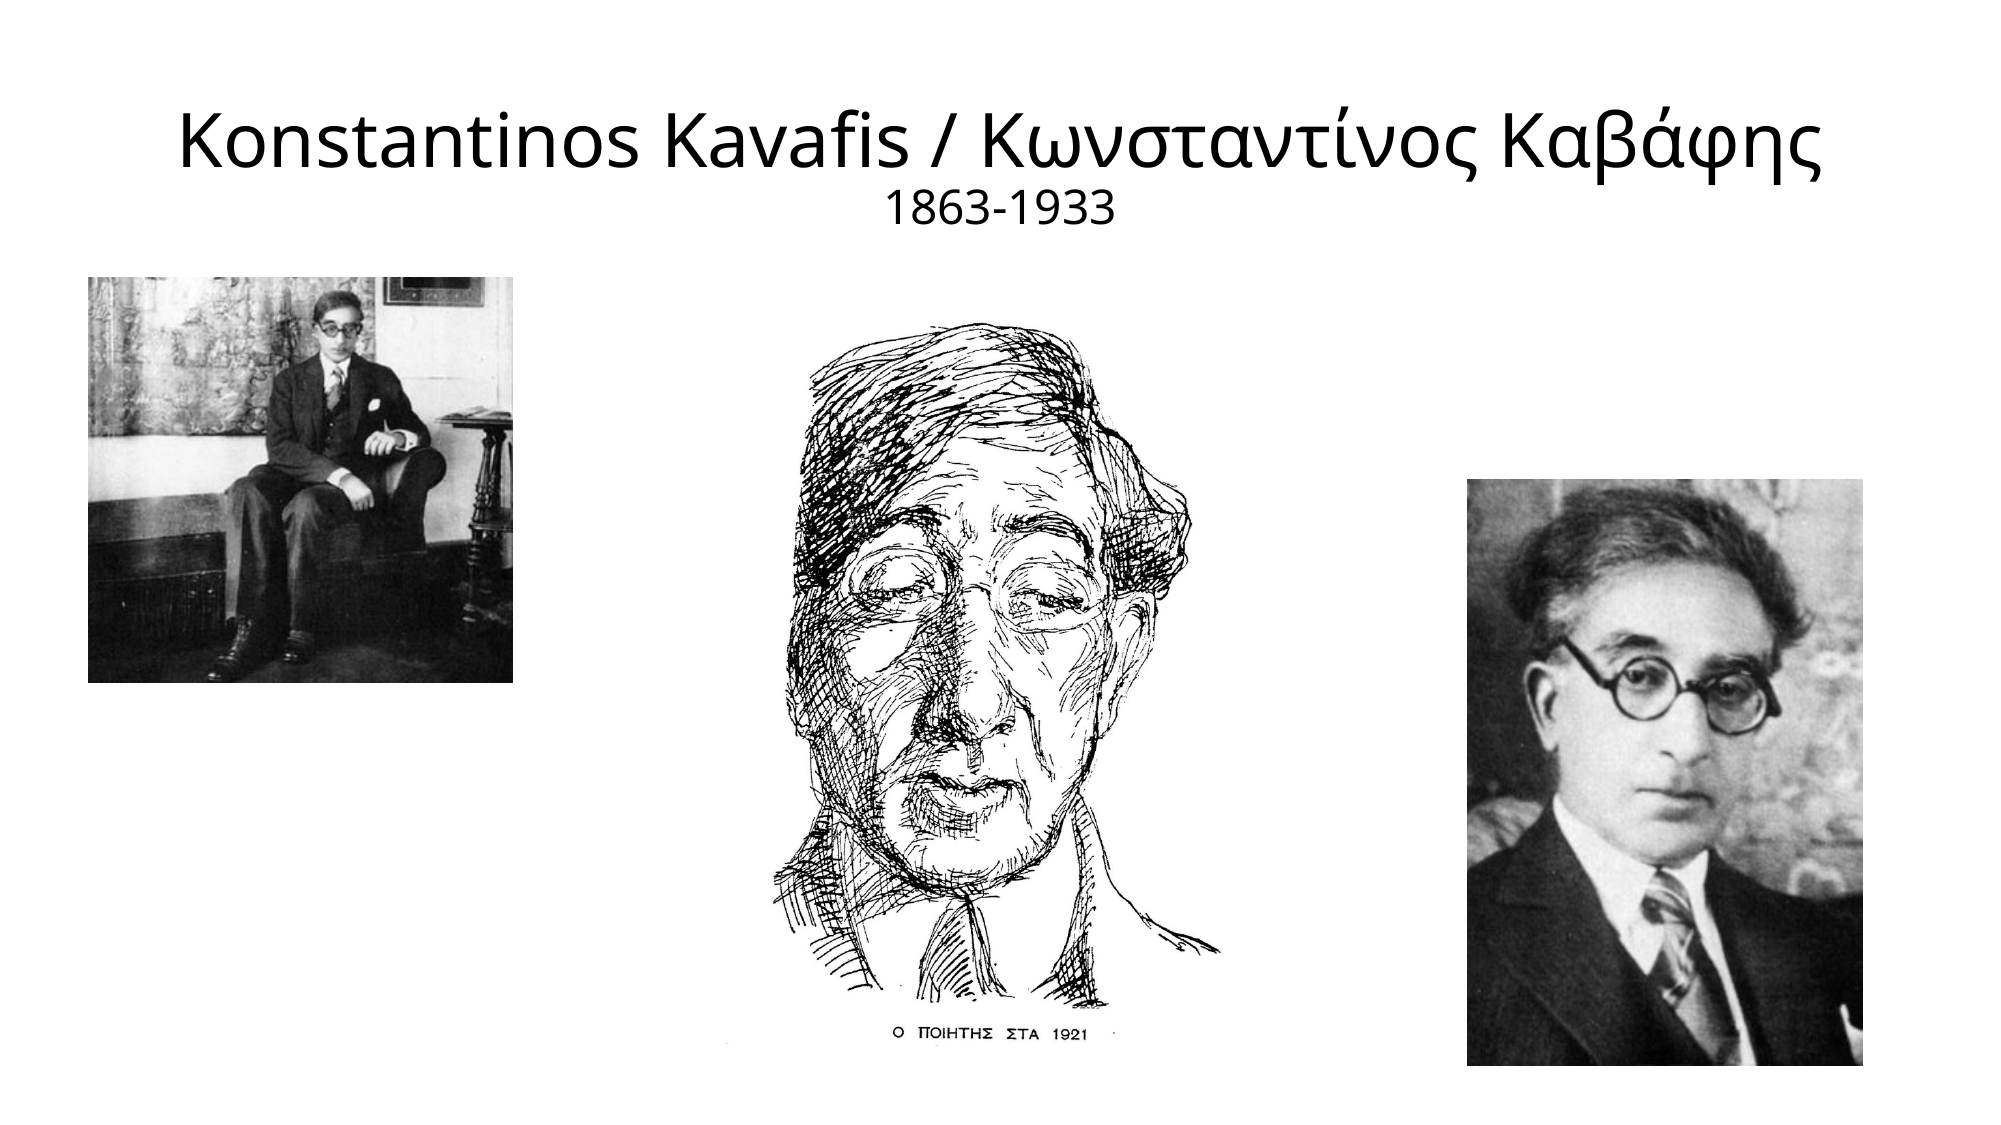

# Konstantinos Kavafis / Κωνσταντίνος Καβάφης 1863-1933